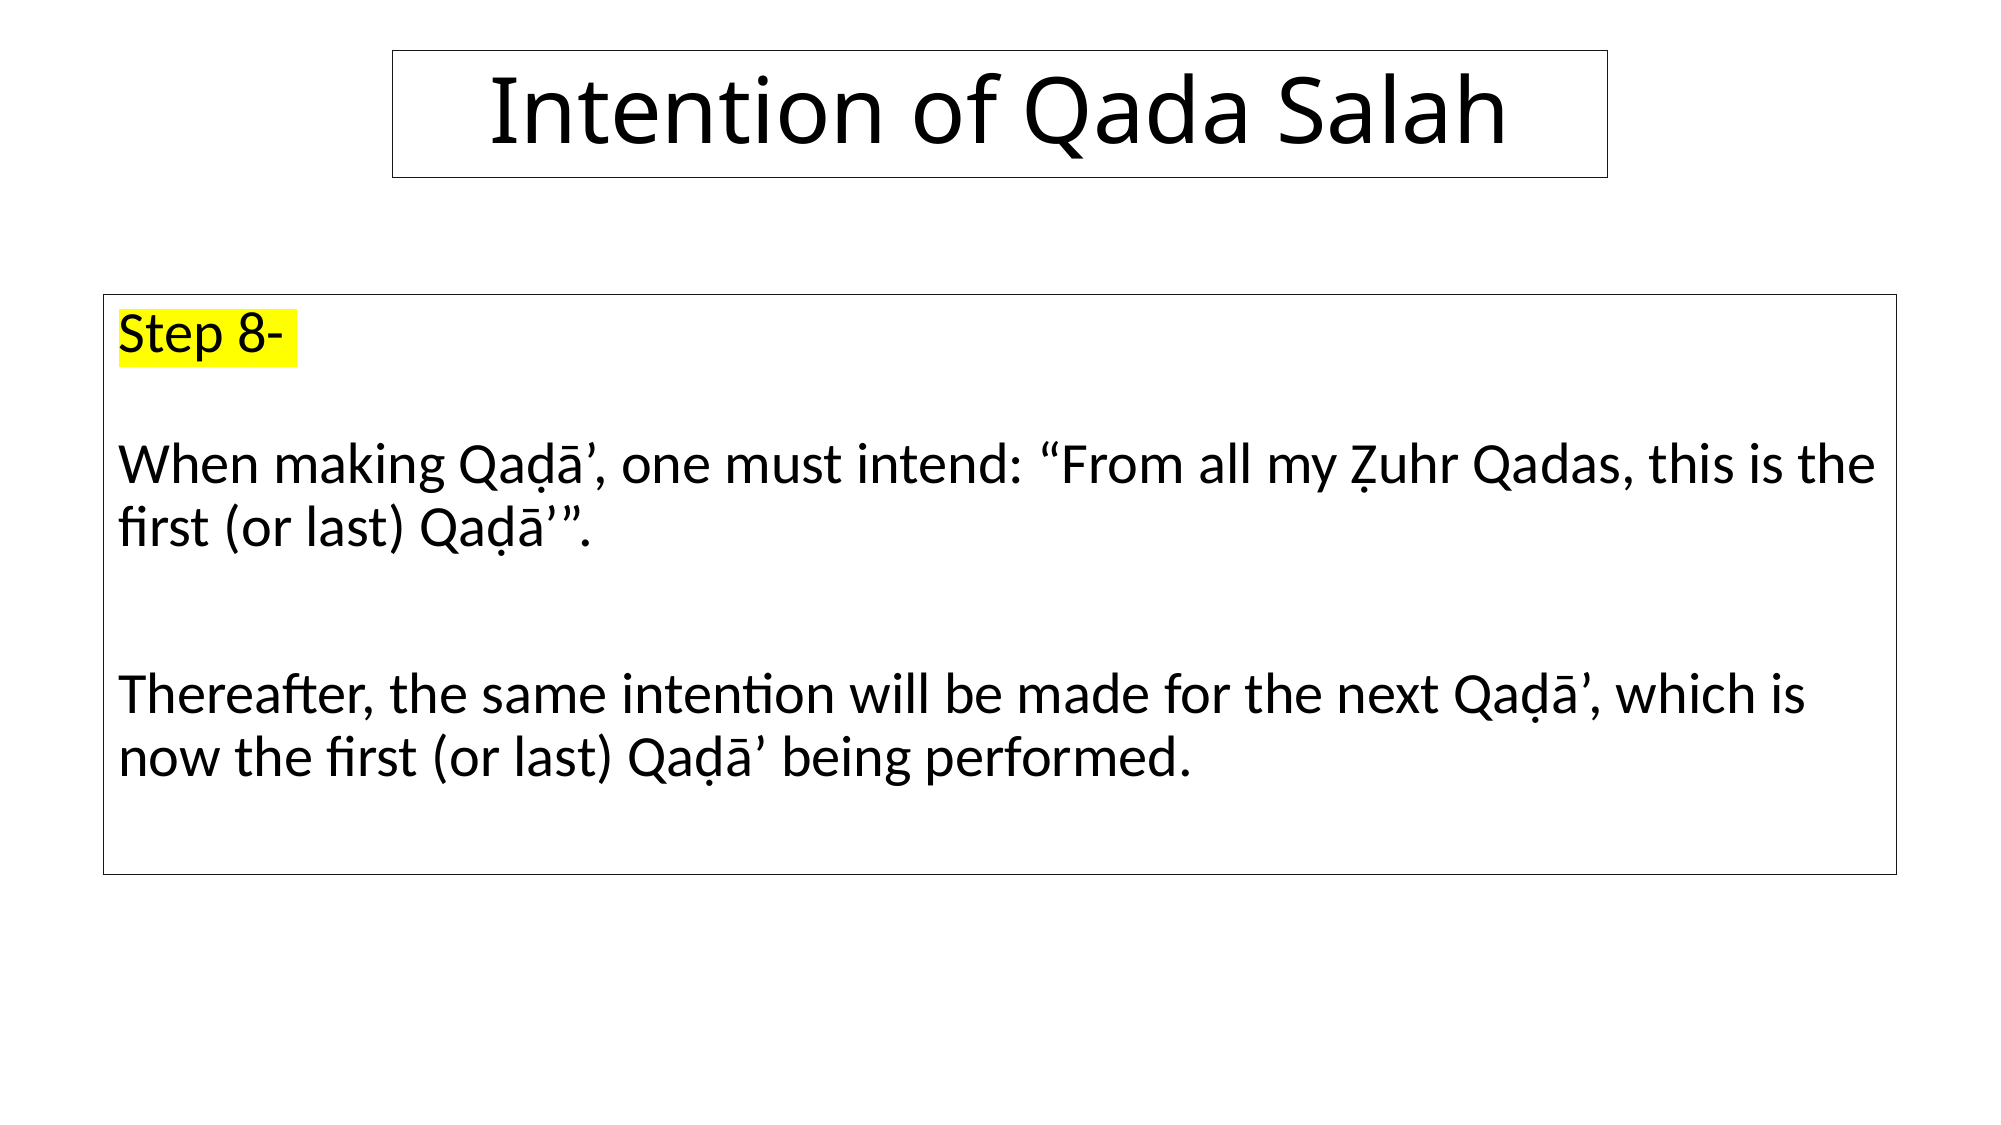

# Intention of Qada Salah
Step 8-
When making Qaḍā’, one must intend: “From all my Ẓuhr Qadas, this is the first (or last) Qaḍā’”.
Thereafter, the same intention will be made for the next Qaḍā’, which is now the first (or last) Qaḍā’ being performed.